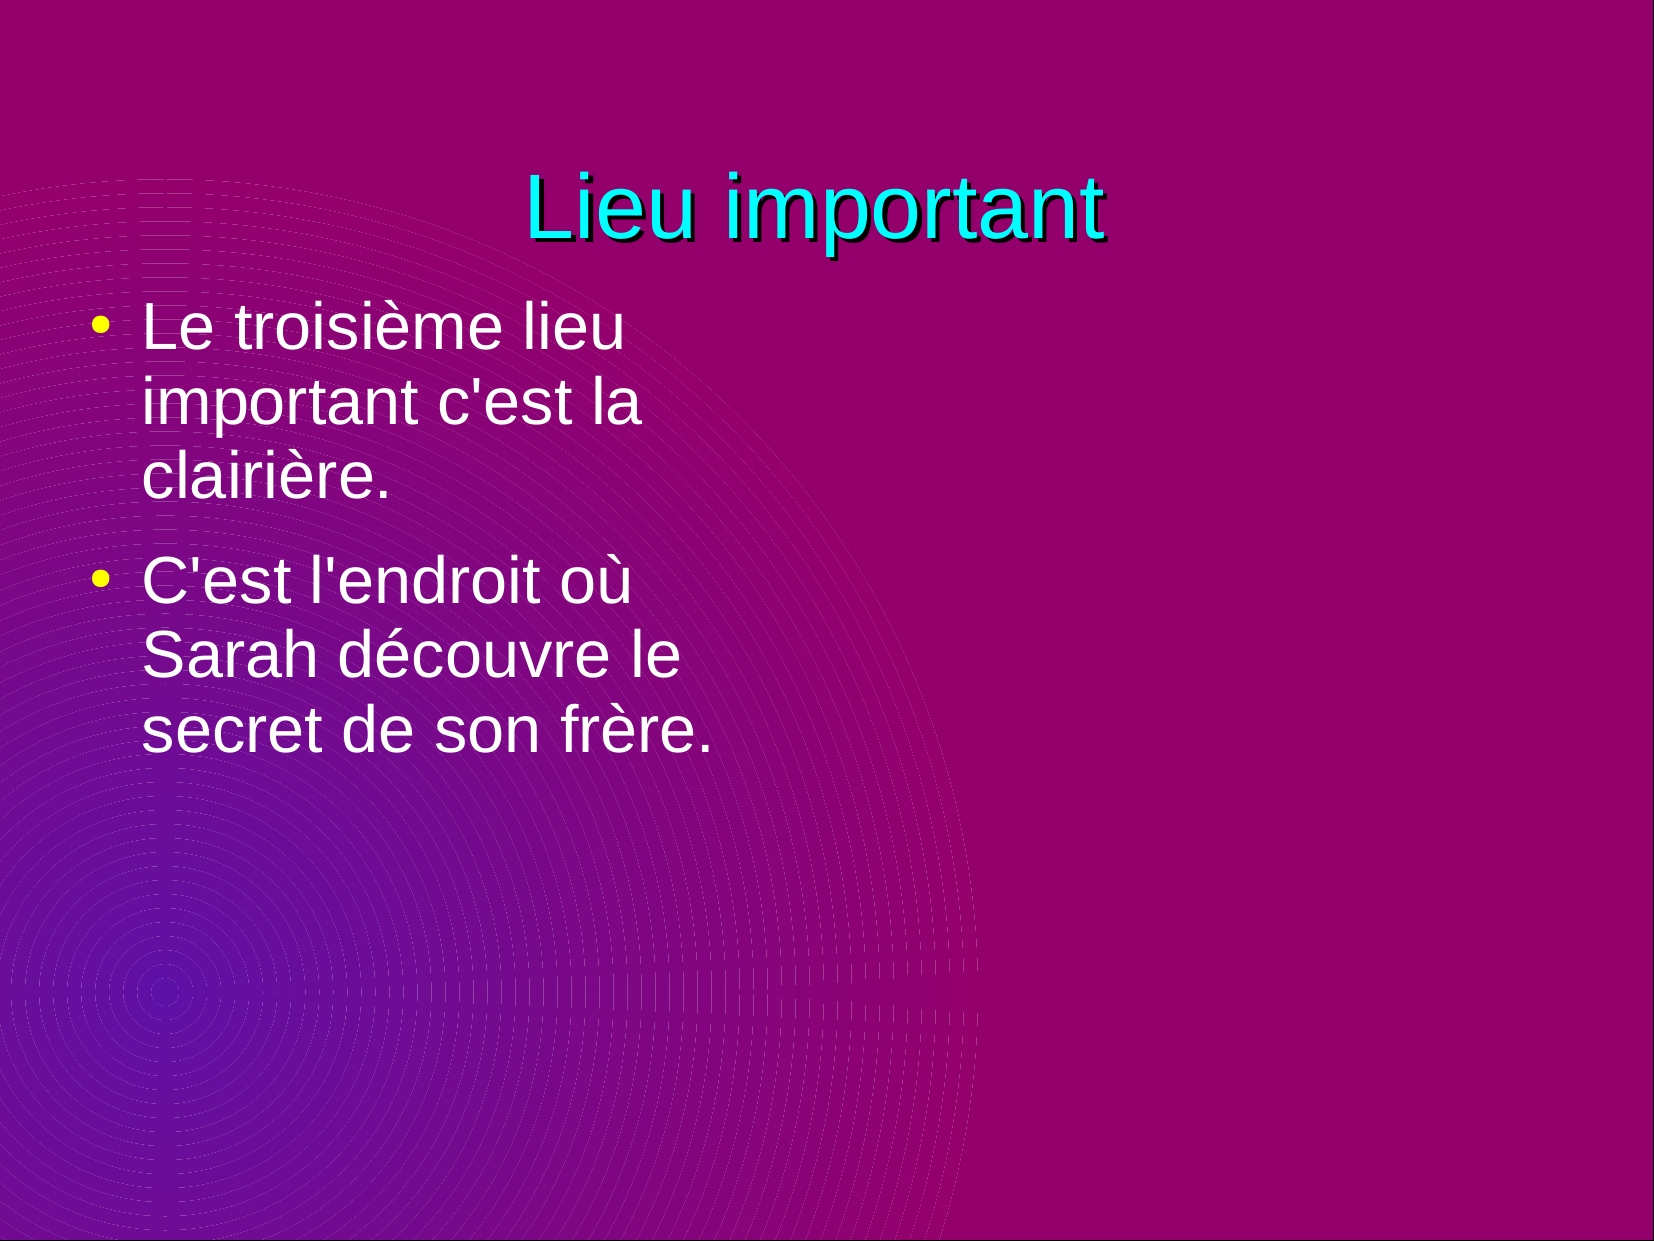

# Lieu important
Le troisième lieu important c'est la clairière.
C'est l'endroit où Sarah découvre le secret de son frère.